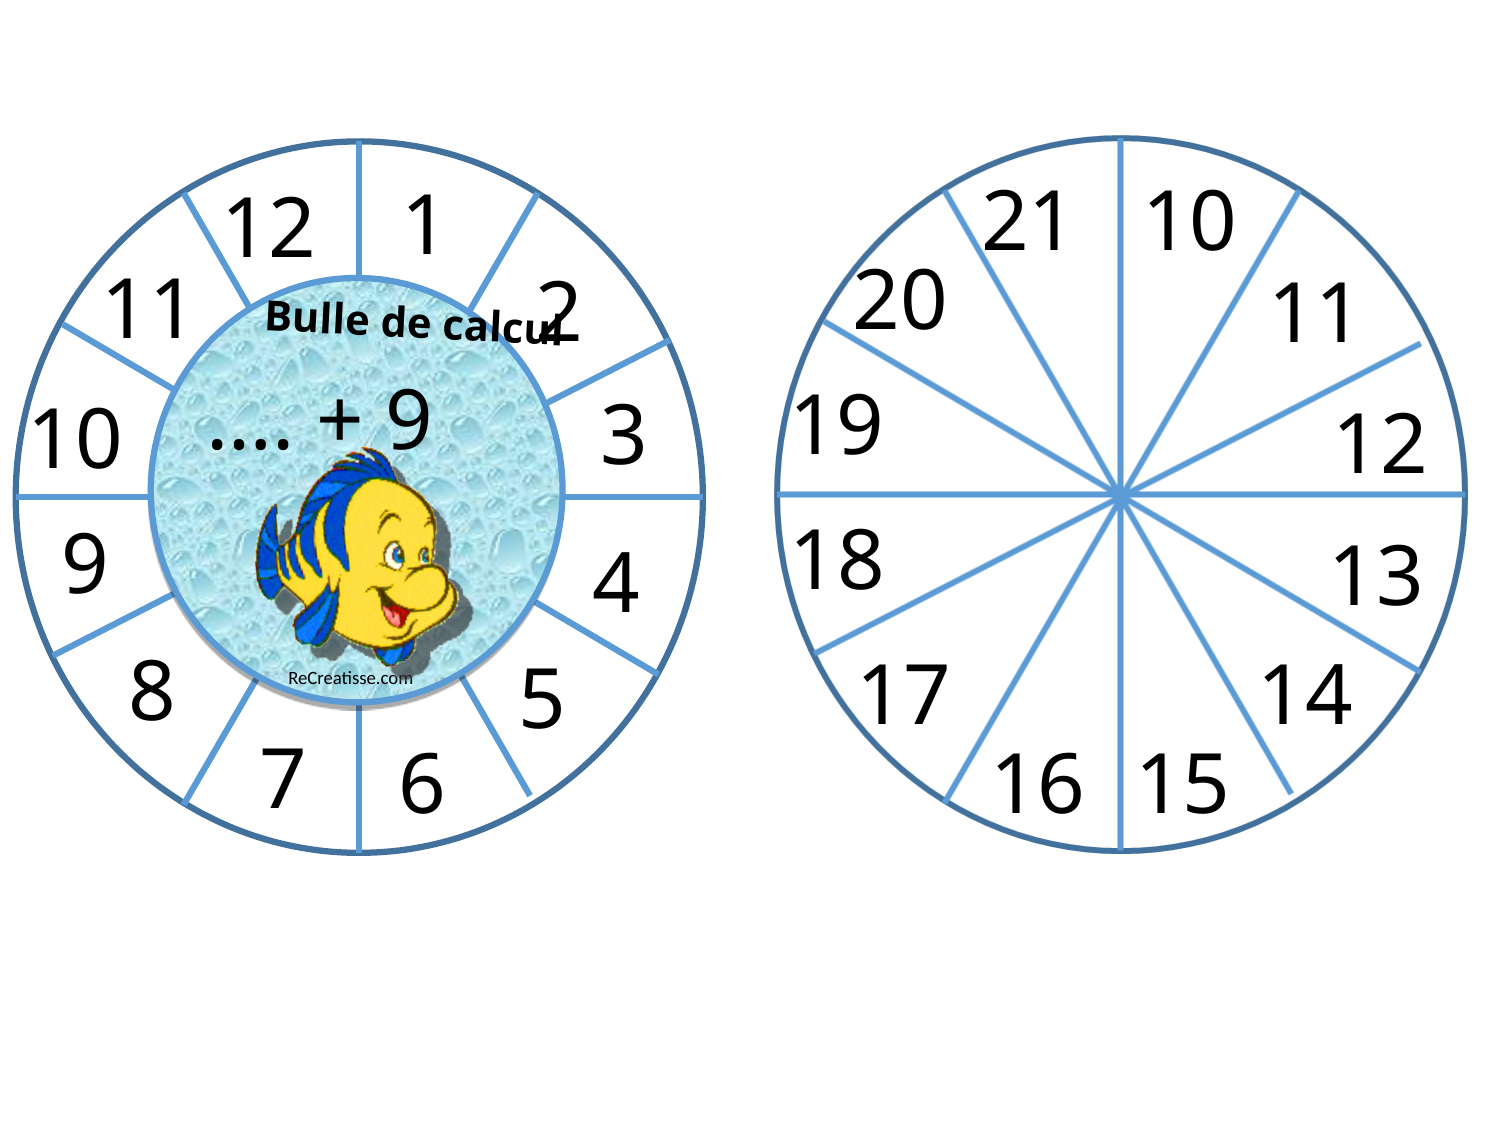

10
21
1
12
20
11
2
11
Bulle de calcul
…. + 9
19
3
10
12
18
9
13
4
8
17
14
5
ReCreatisse.com
7
15
6
16